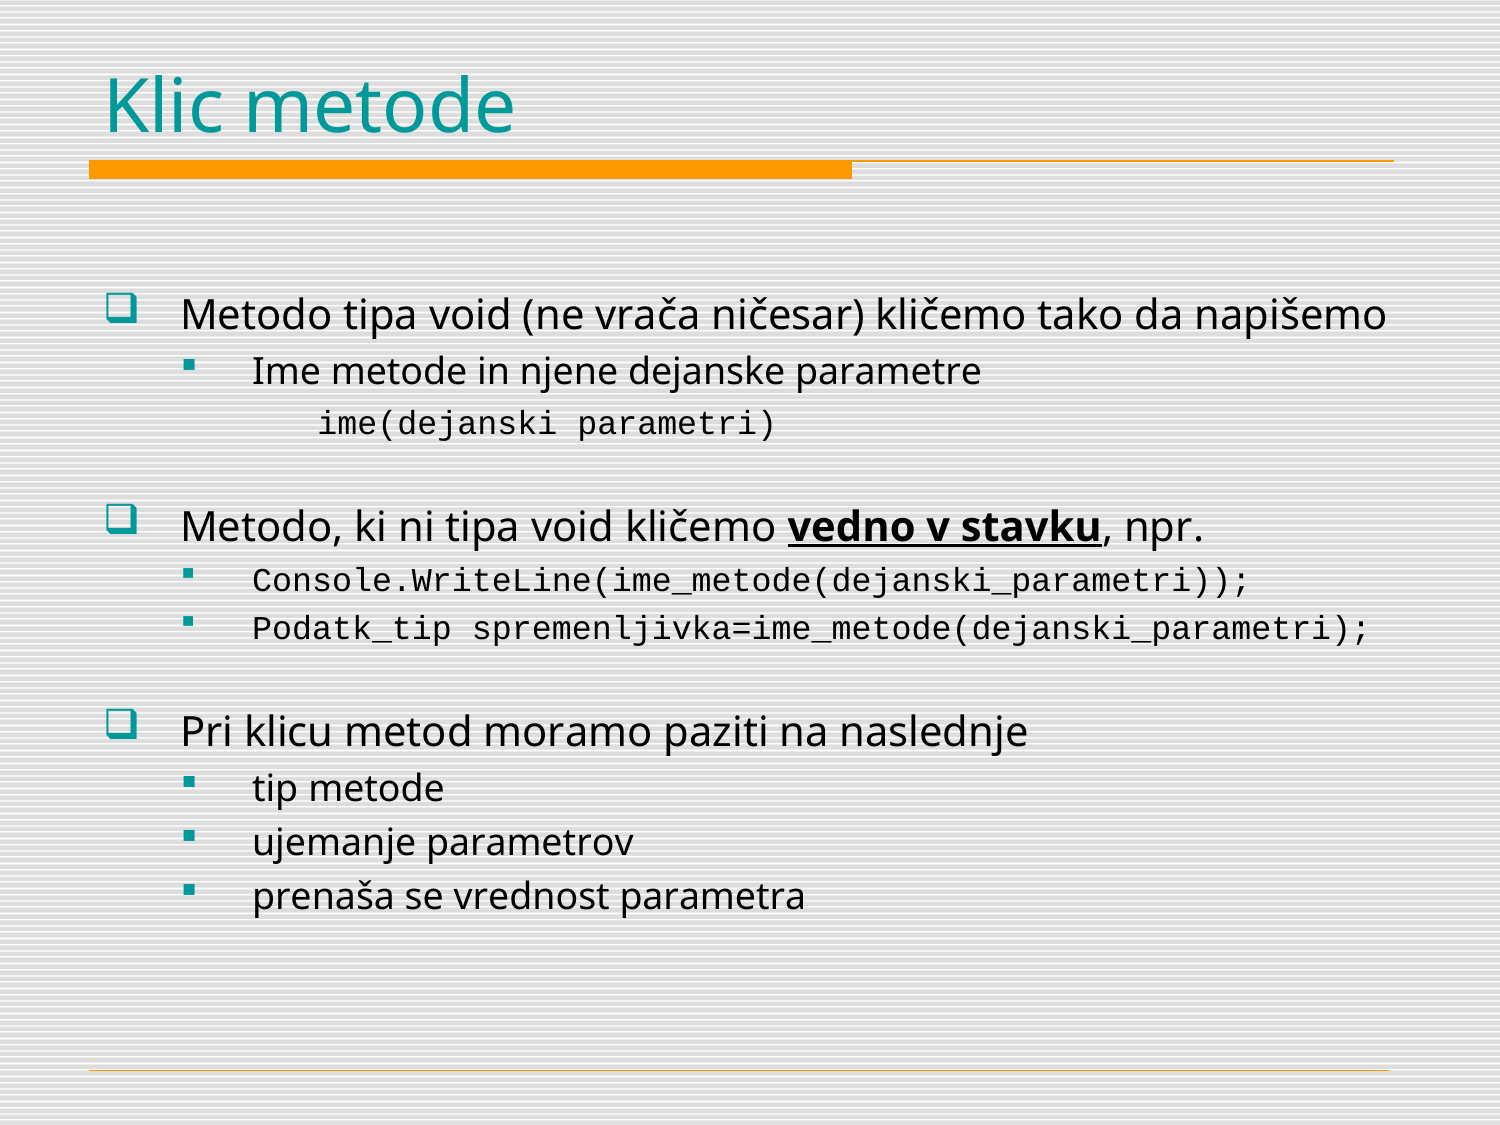

# Klic metode
Metodo tipa void (ne vrača ničesar) kličemo tako da napišemo
Ime metode in njene dejanske parametre
ime(dejanski parametri)
Metodo, ki ni tipa void kličemo vedno v stavku, npr.
Console.WriteLine(ime_metode(dejanski_parametri));
Podatk_tip spremenljivka=ime_metode(dejanski_parametri);
Pri klicu metod moramo paziti na naslednje
tip metode
ujemanje parametrov
prenaša se vrednost parametra